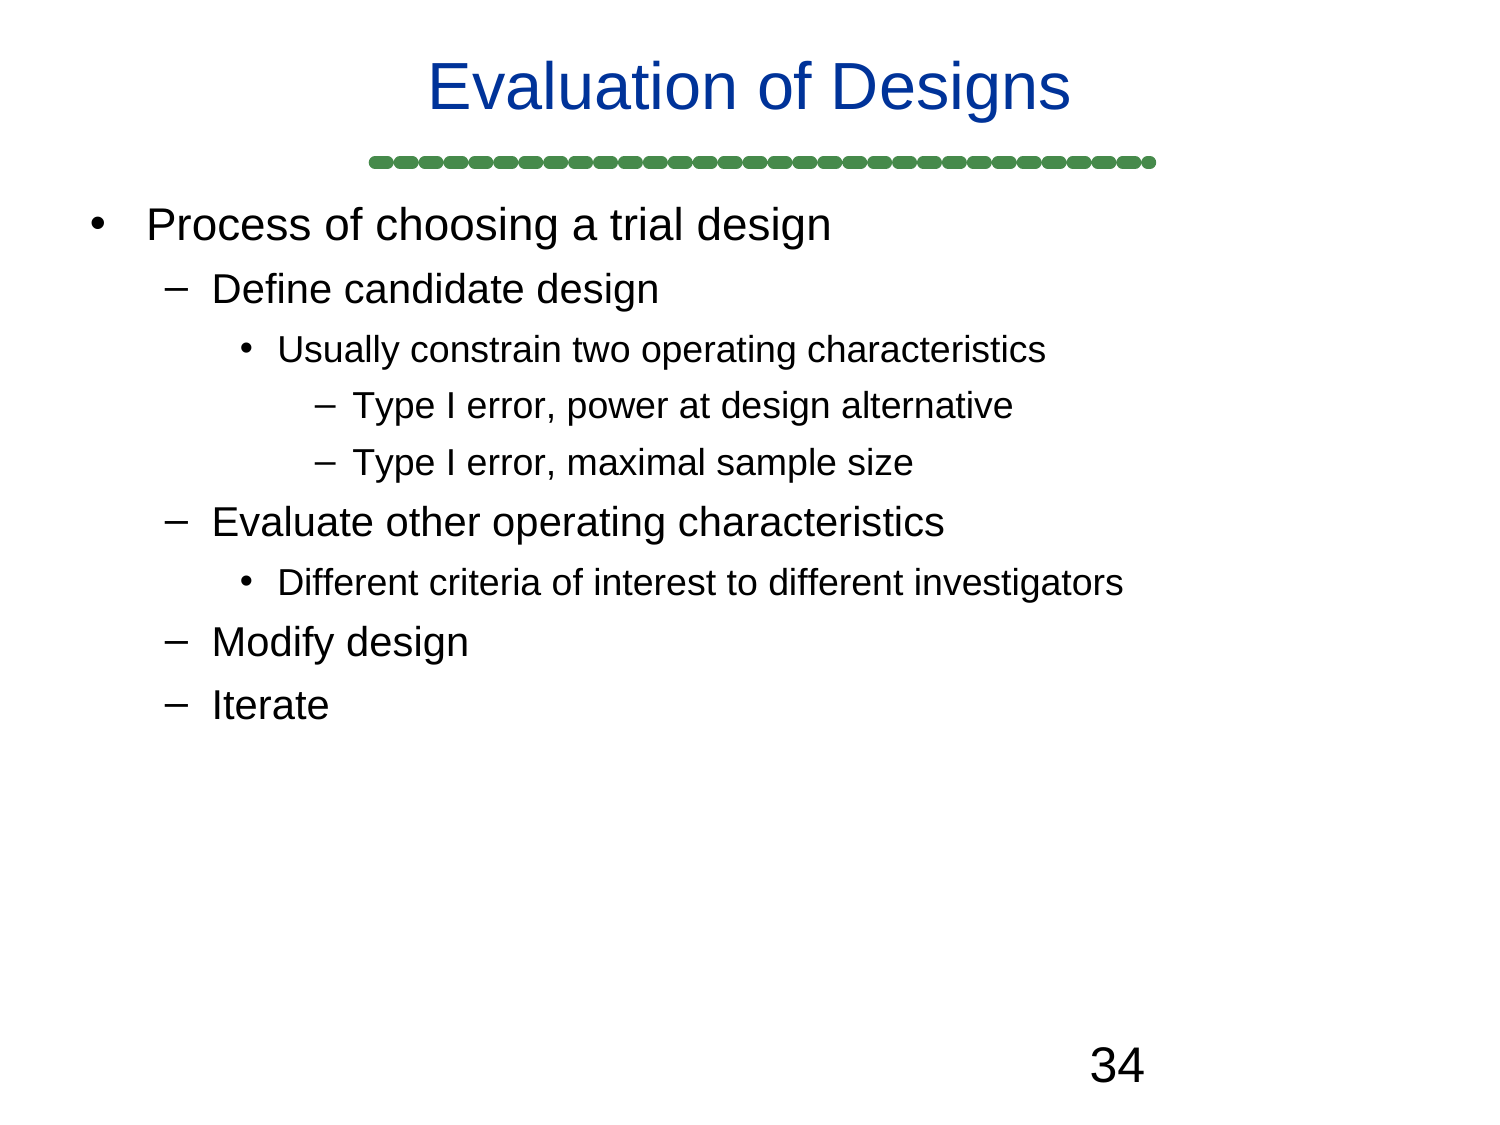

# Evaluation of Designs
Process of choosing a trial design
Define candidate design
Usually constrain two operating characteristics
Type I error, power at design alternative
Type I error, maximal sample size
Evaluate other operating characteristics
Different criteria of interest to different investigators
Modify design
Iterate
34